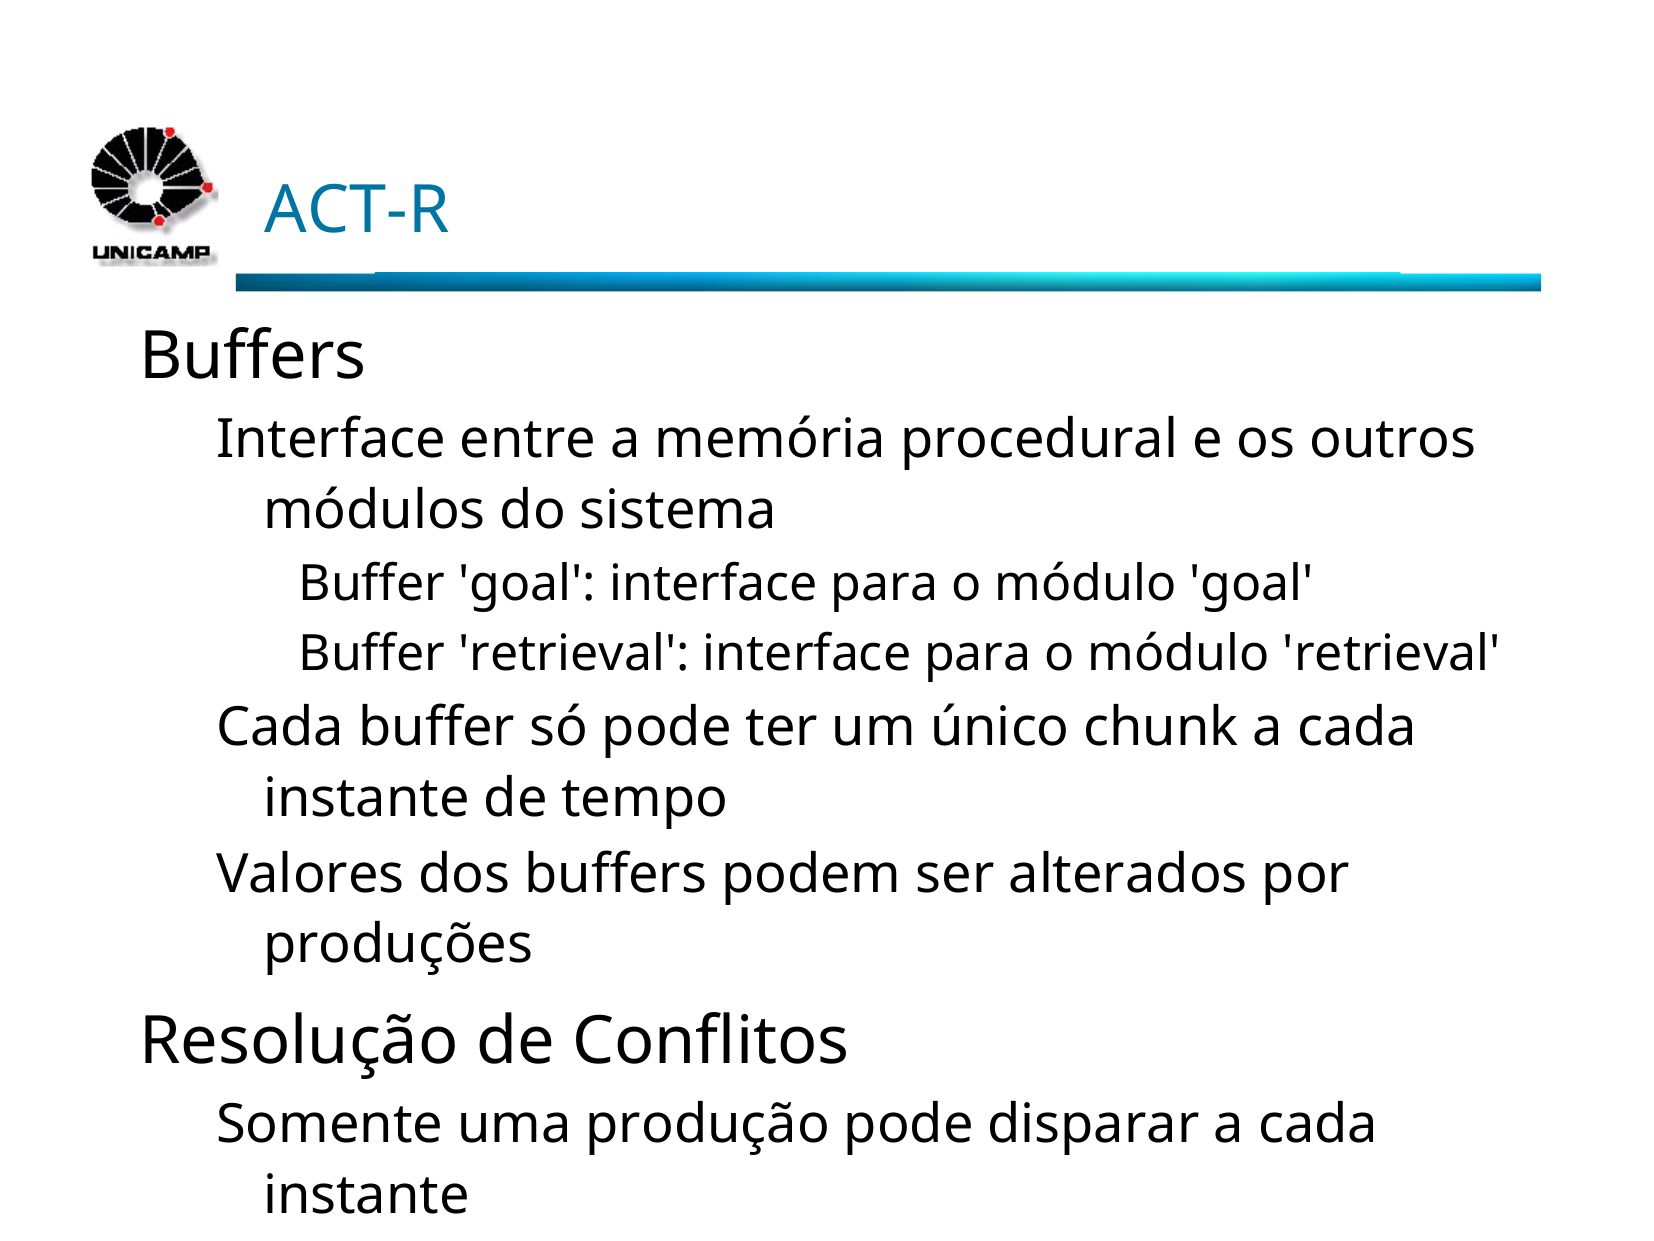

# ACT-R
Buffers
Interface entre a memória procedural e os outros módulos do sistema
Buffer 'goal': interface para o módulo 'goal'
Buffer 'retrieval': interface para o módulo 'retrieval'
Cada buffer só pode ter um único chunk a cada instante de tempo
Valores dos buffers podem ser alterados por produções
Resolução de Conflitos
Somente uma produção pode disparar a cada instante
Escolher a produção é uma resolução de conflitos